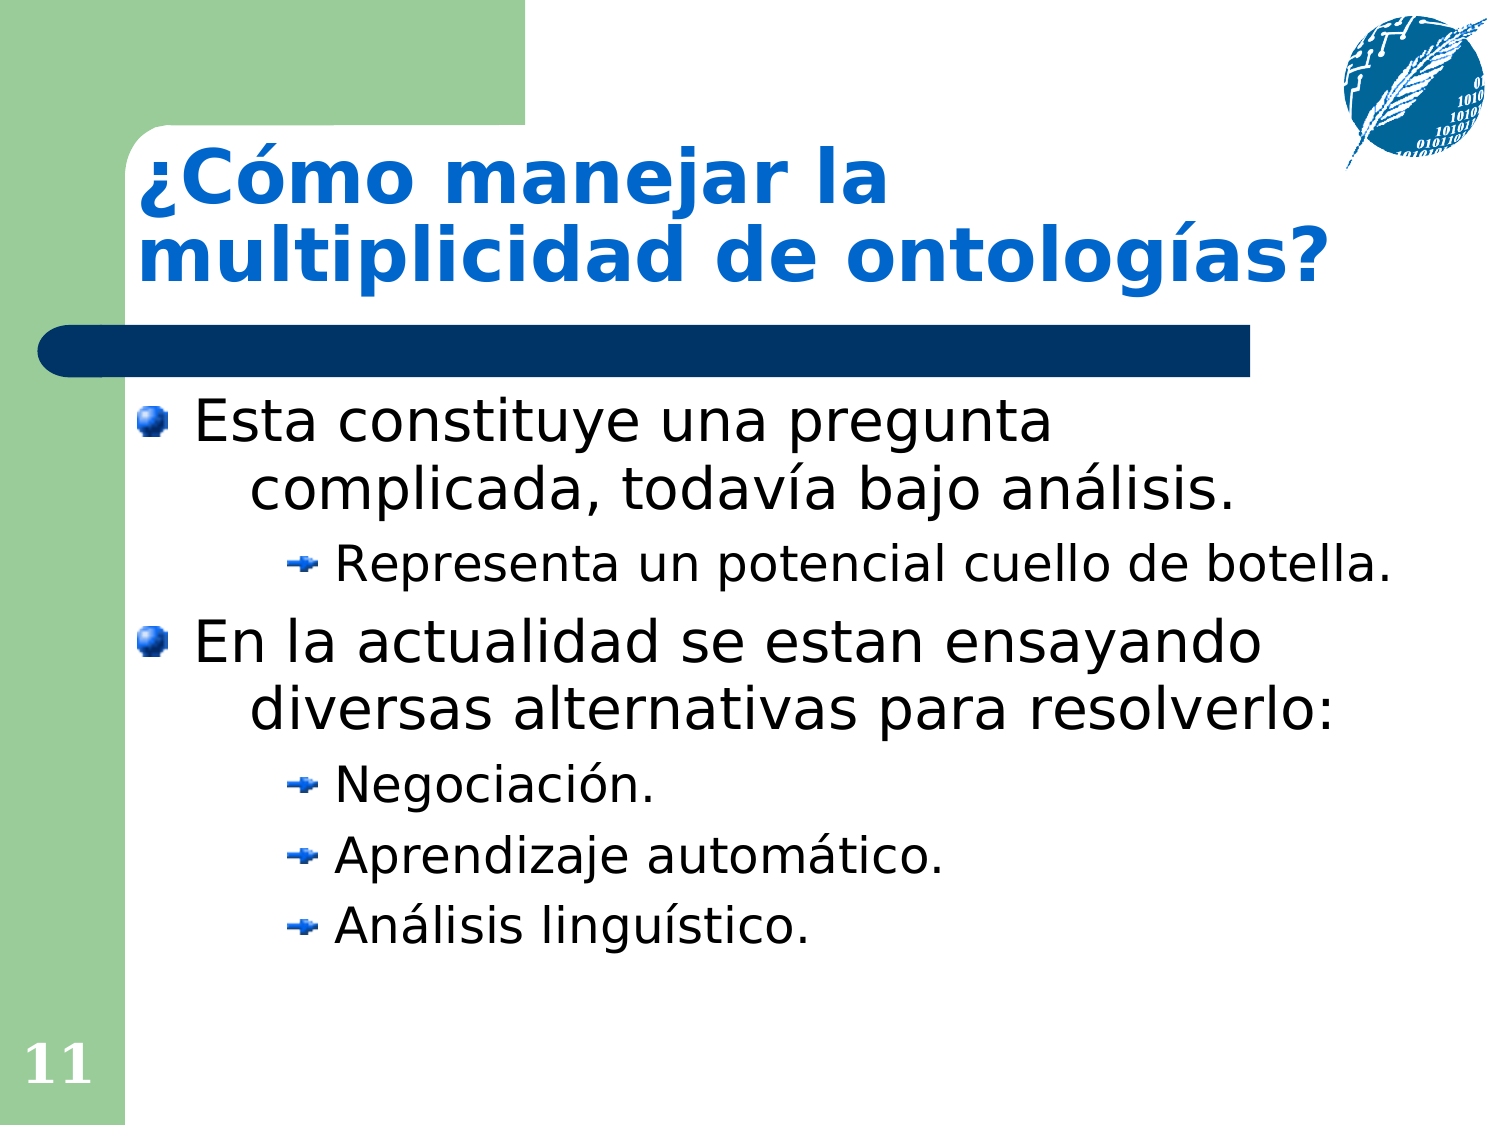

# ¿Cómo manejar la multiplicidad de ontologías?
Esta constituye una pregunta complicada, todavía bajo análisis.
Representa un potencial cuello de botella.
En la actualidad se estan ensayando diversas alternativas para resolverlo:
Negociación.
Aprendizaje automático.
Análisis linguístico.
11